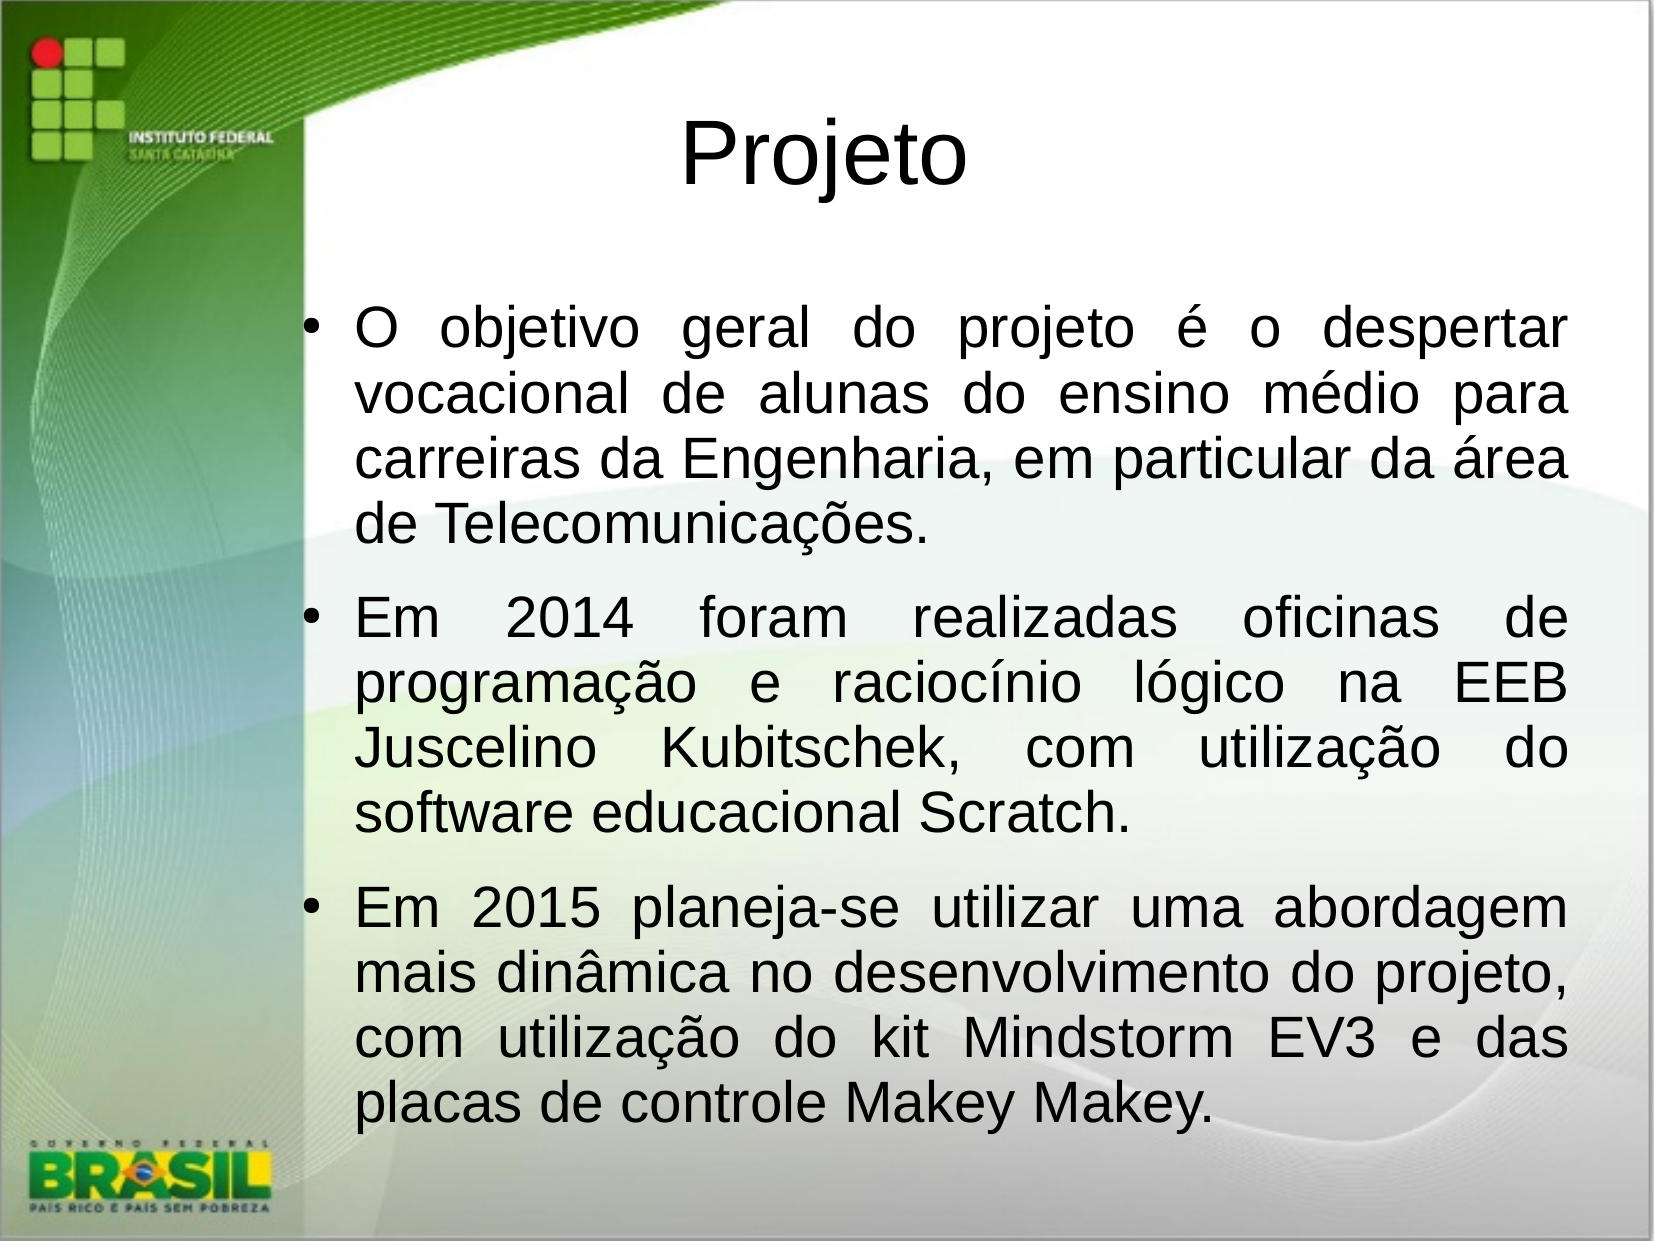

# Projeto
O objetivo geral do projeto é o despertar vocacional de alunas do ensino médio para carreiras da Engenharia, em particular da área de Telecomunicações.
Em 2014 foram realizadas oficinas de programação e raciocínio lógico na EEB Juscelino Kubitschek, com utilização do software educacional Scratch.
Em 2015 planeja-se utilizar uma abordagem mais dinâmica no desenvolvimento do projeto, com utilização do kit Mindstorm EV3 e das placas de controle Makey Makey.